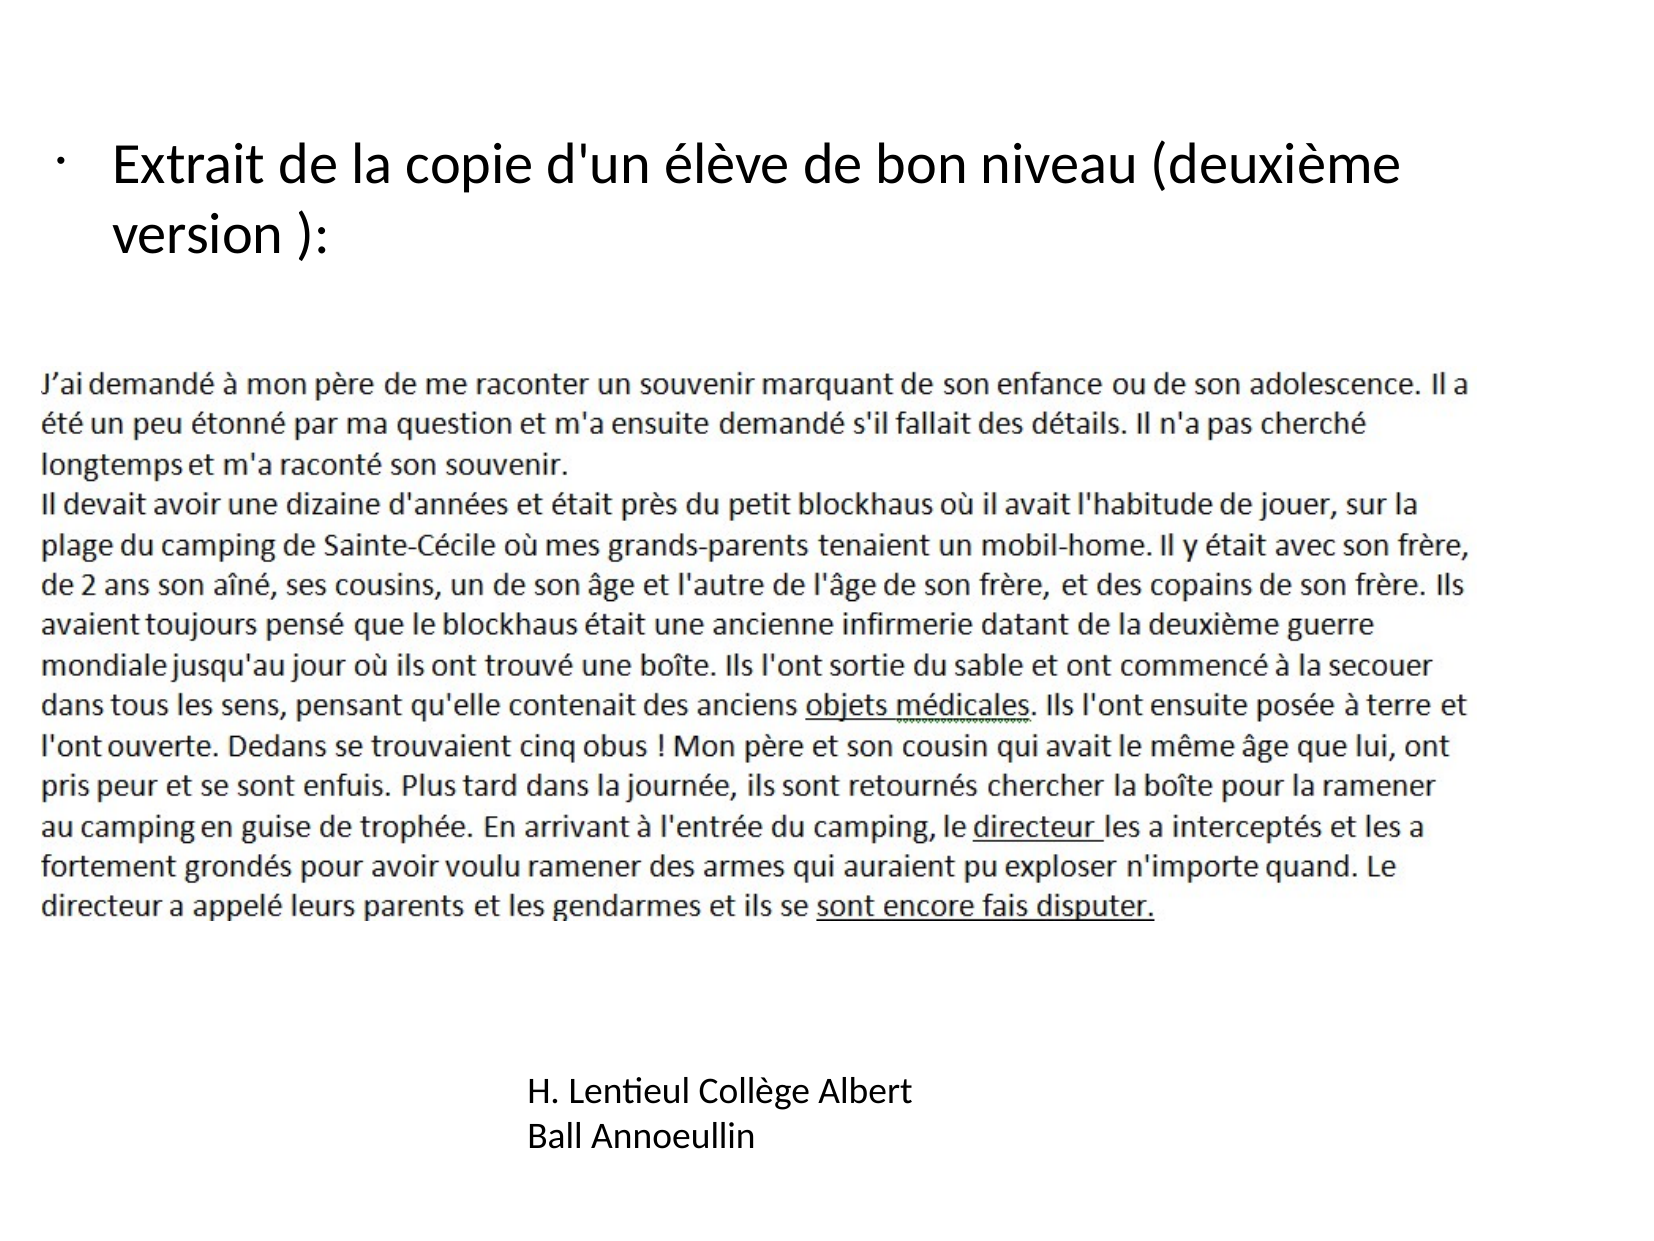

# Extrait de la copie d'un élève de bon niveau (deuxième version ):
H. Lentieul Collège Albert Ball Annoeullin